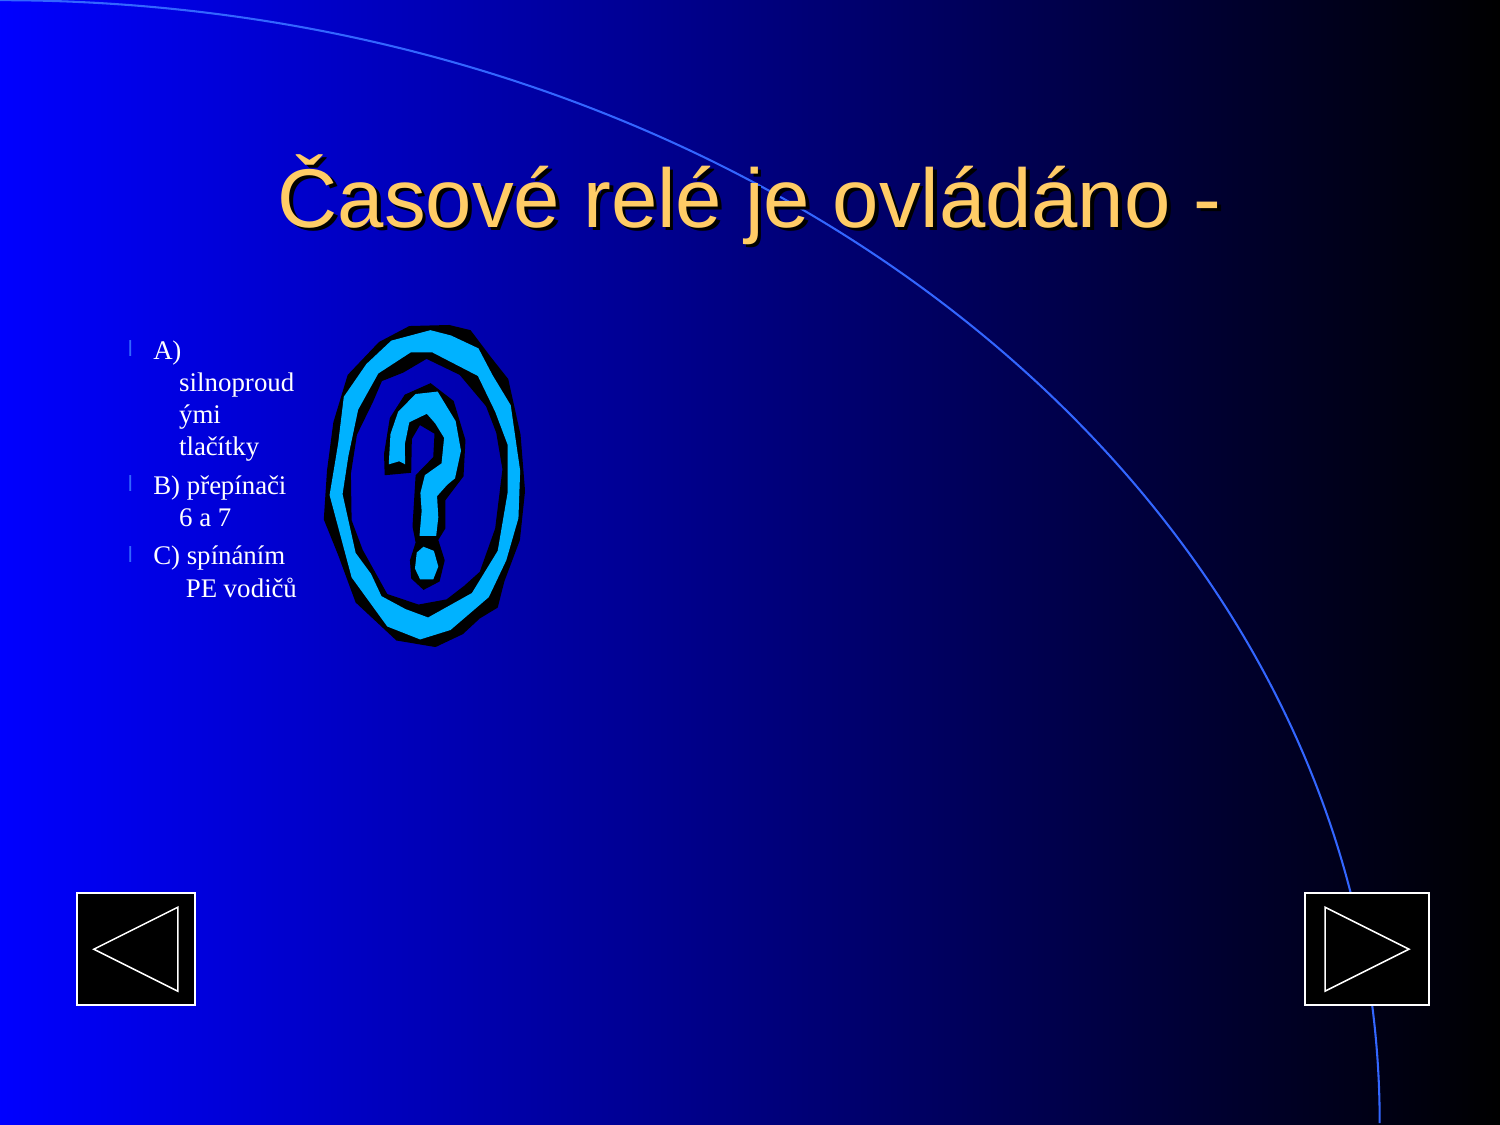

Časové relé je ovládáno -
# A) silnoproudými tlačítky
B) přepínači 6 a 7
C) spínáním PE vodičů